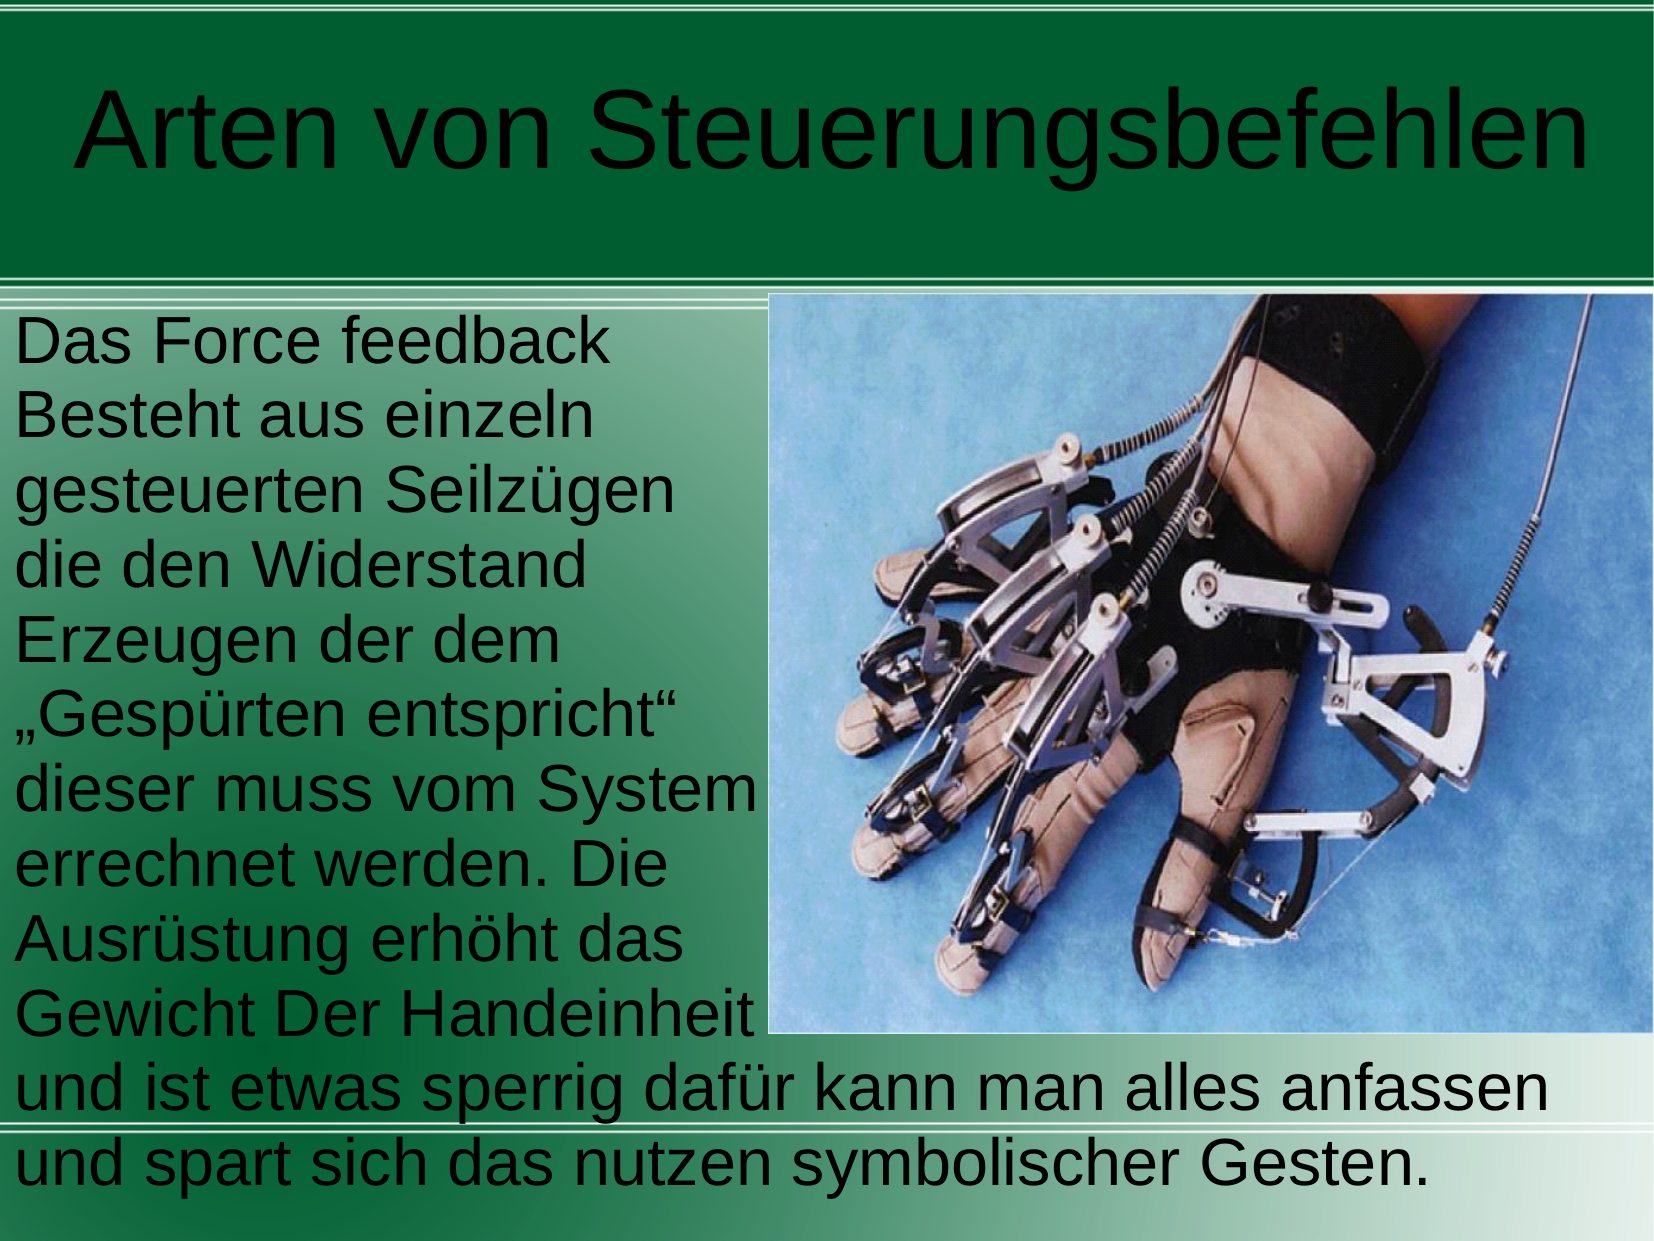

Arten von Steuerungsbefehlen
Das Force feedback
Besteht aus einzeln
gesteuerten Seilzügen
die den Widerstand
Erzeugen der dem
„Gespürten entspricht“
dieser muss vom System
errechnet werden. Die
Ausrüstung erhöht das
Gewicht Der Handeinheit
und ist etwas sperrig dafür kann man alles anfassen und spart sich das nutzen symbolischer Gesten.